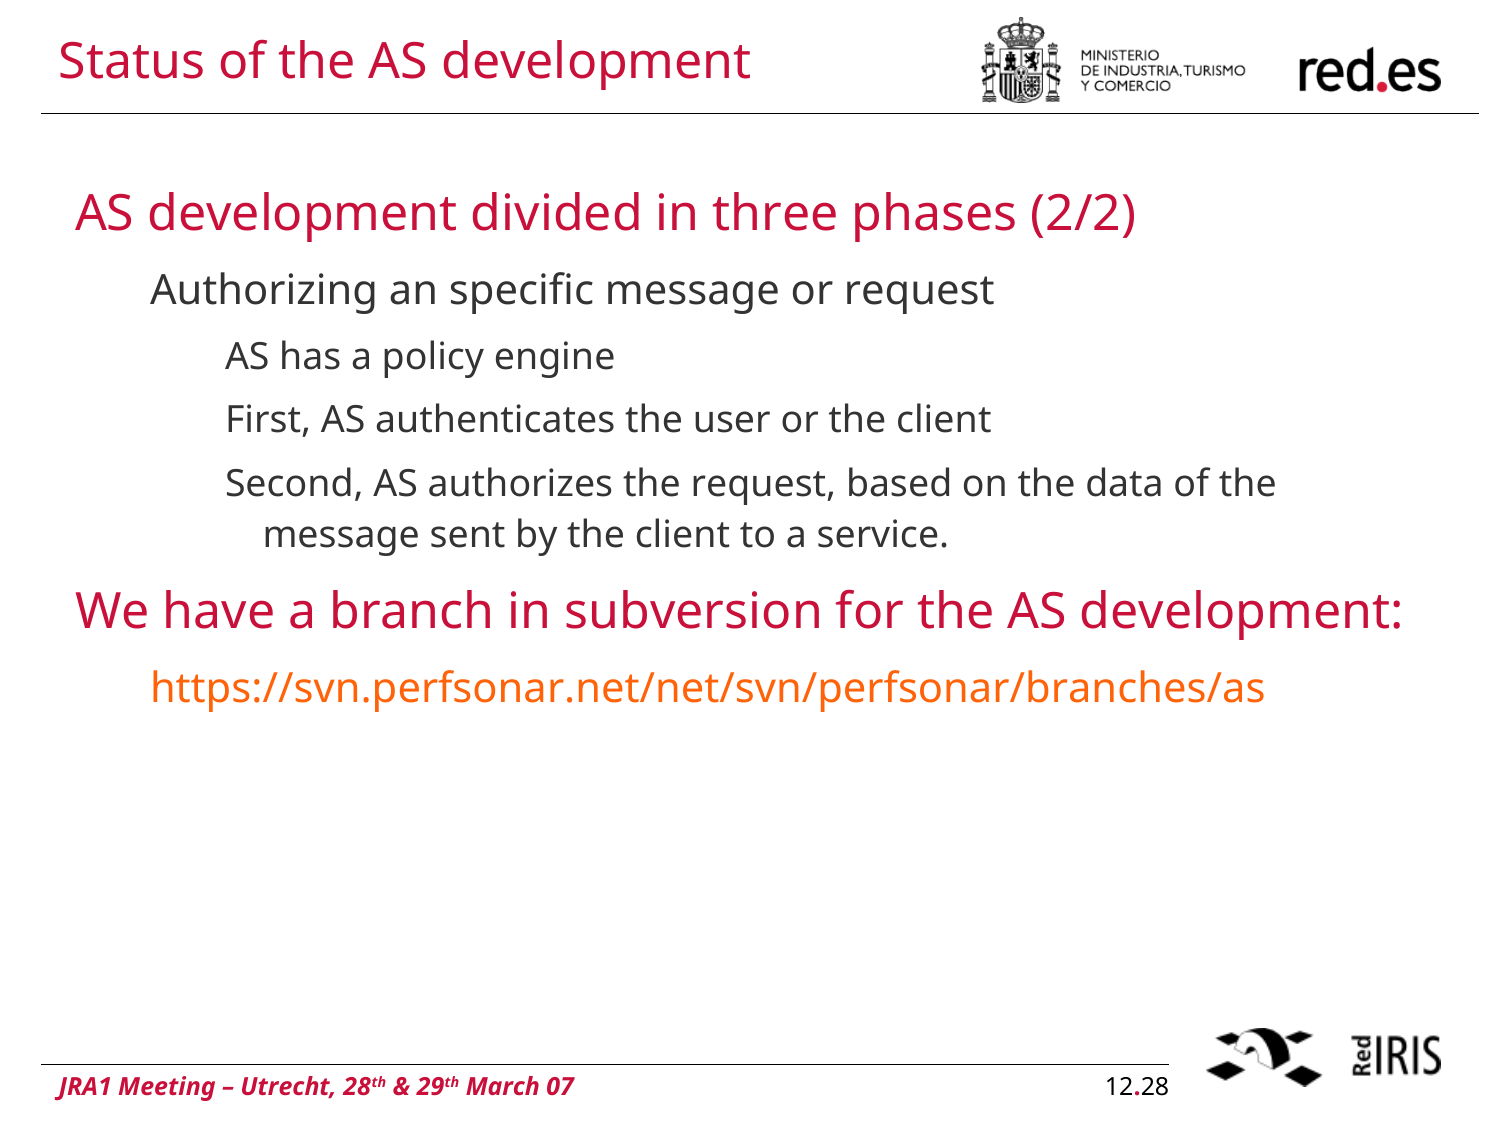

# Status of the AS development
AS development divided in three phases (2/2)
Authorizing an specific message or request
AS has a policy engine
First, AS authenticates the user or the client
Second, AS authorizes the request, based on the data of the message sent by the client to a service.
We have a branch in subversion for the AS development:
https://svn.perfsonar.net/net/svn/perfsonar/branches/as
12